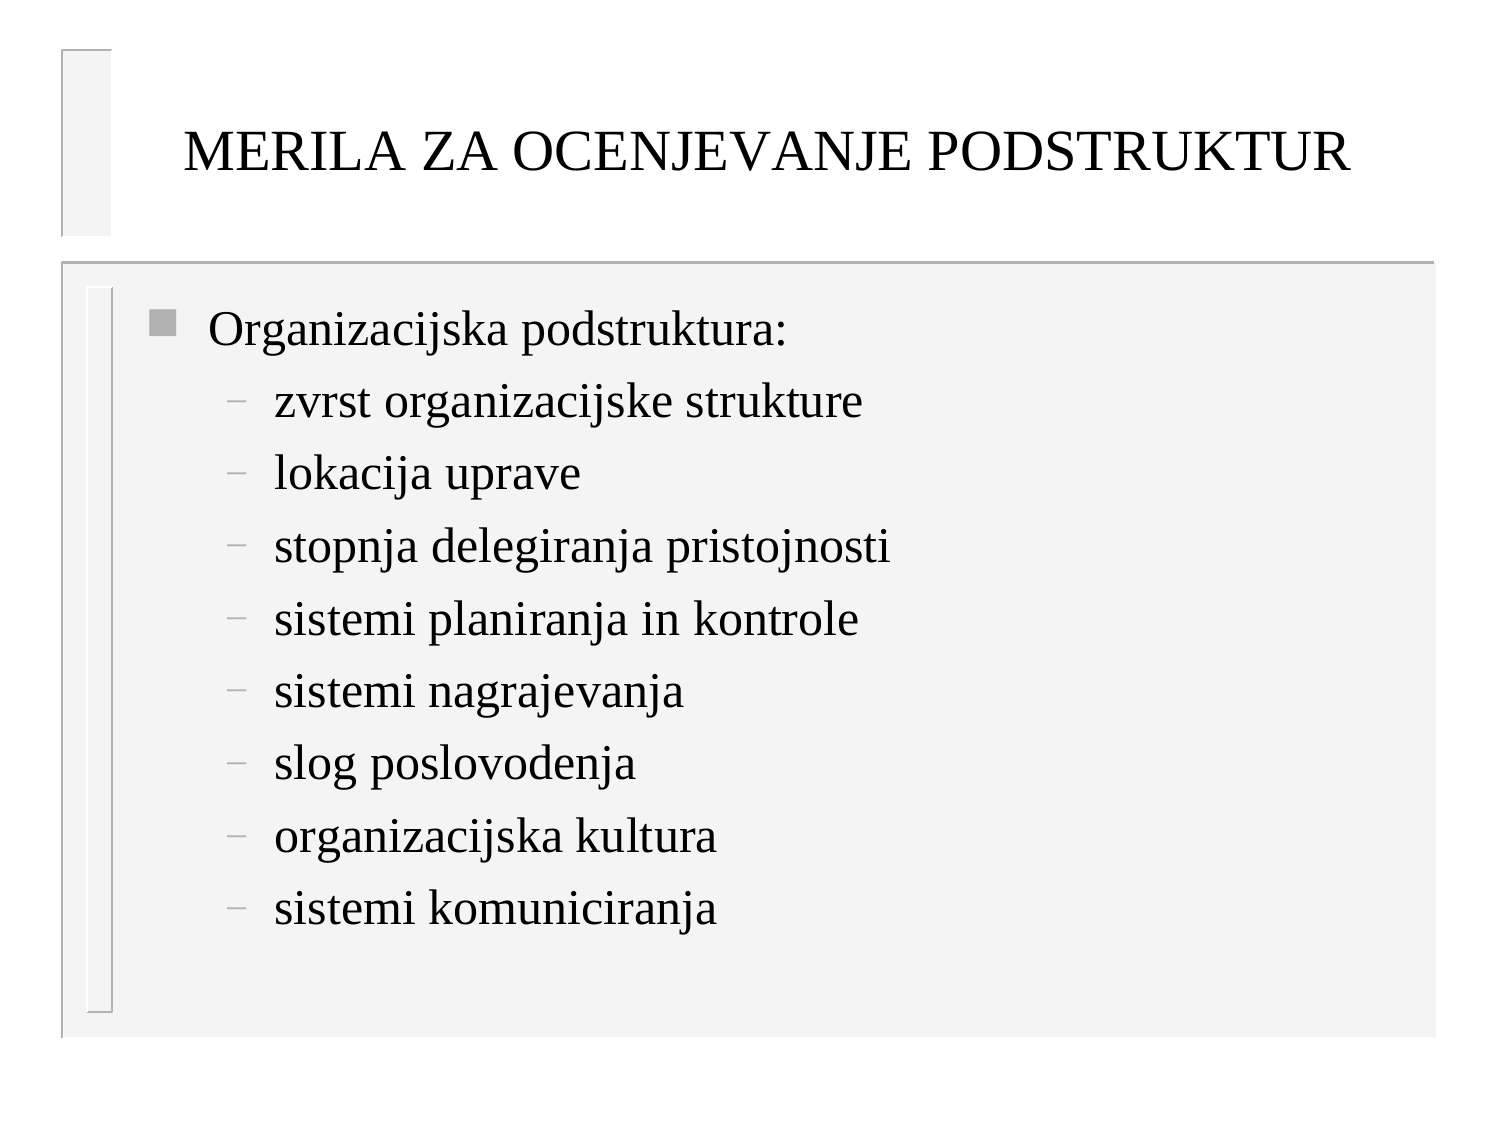

# MERILA ZA OCENJEVANJE PODSTRUKTUR
Organizacijska podstruktura:
zvrst organizacijske strukture
lokacija uprave
stopnja delegiranja pristojnosti
sistemi planiranja in kontrole
sistemi nagrajevanja
slog poslovodenja
organizacijska kultura
sistemi komuniciranja